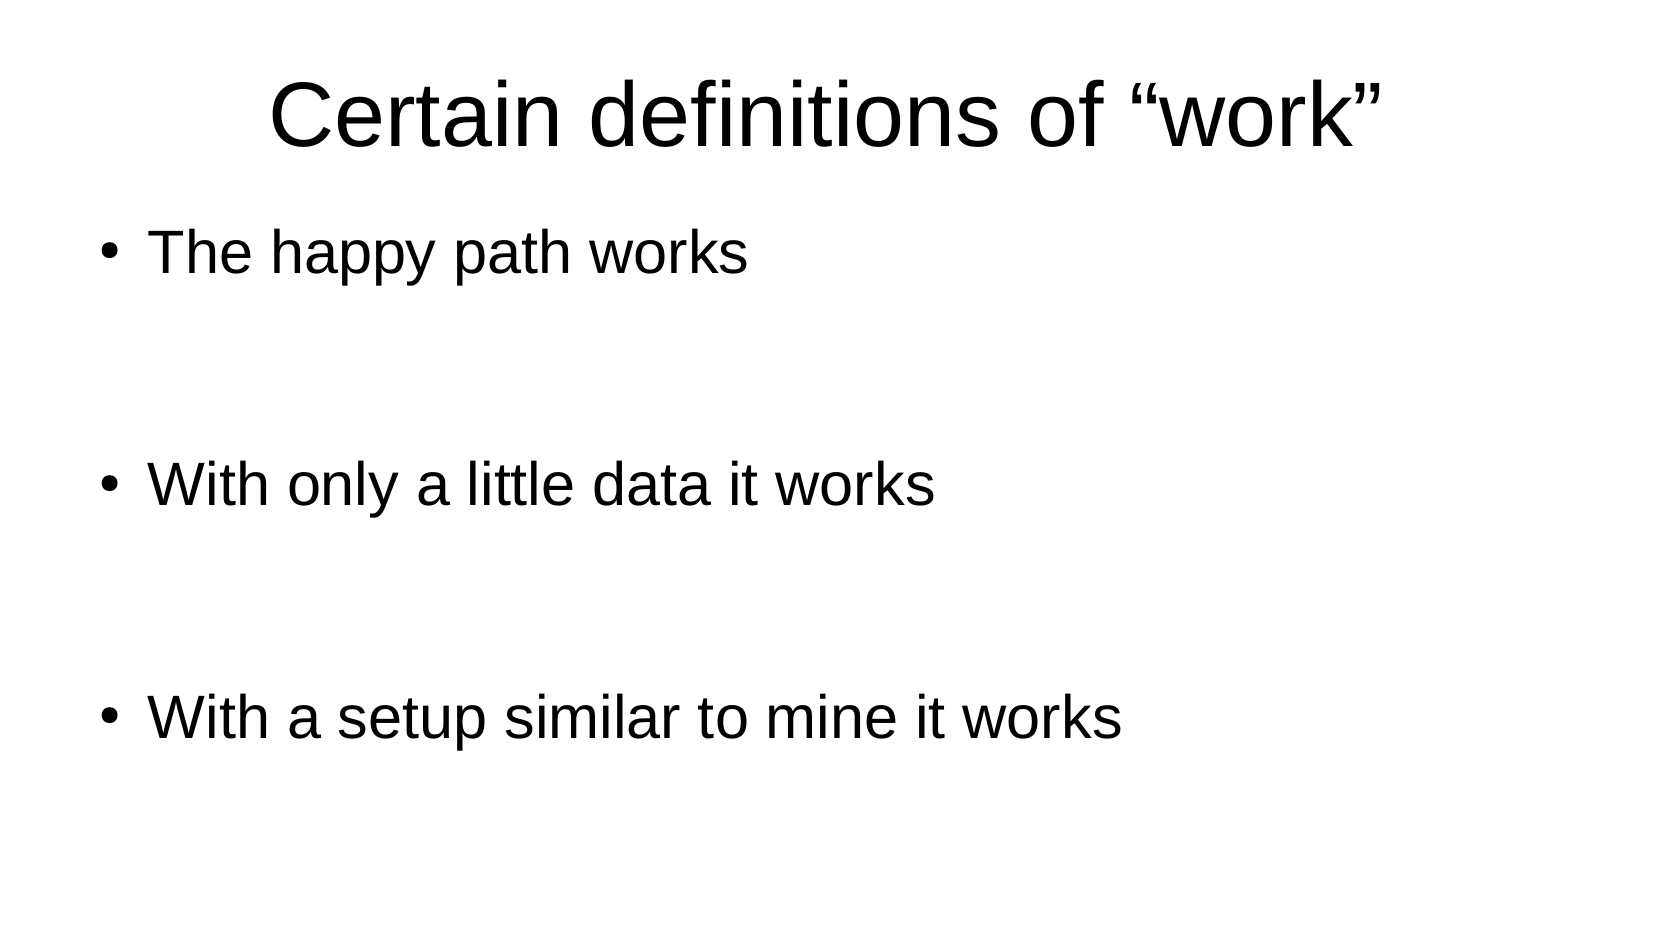

# Certain definitions of “work”
The happy path works
With only a little data it works
With a setup similar to mine it works